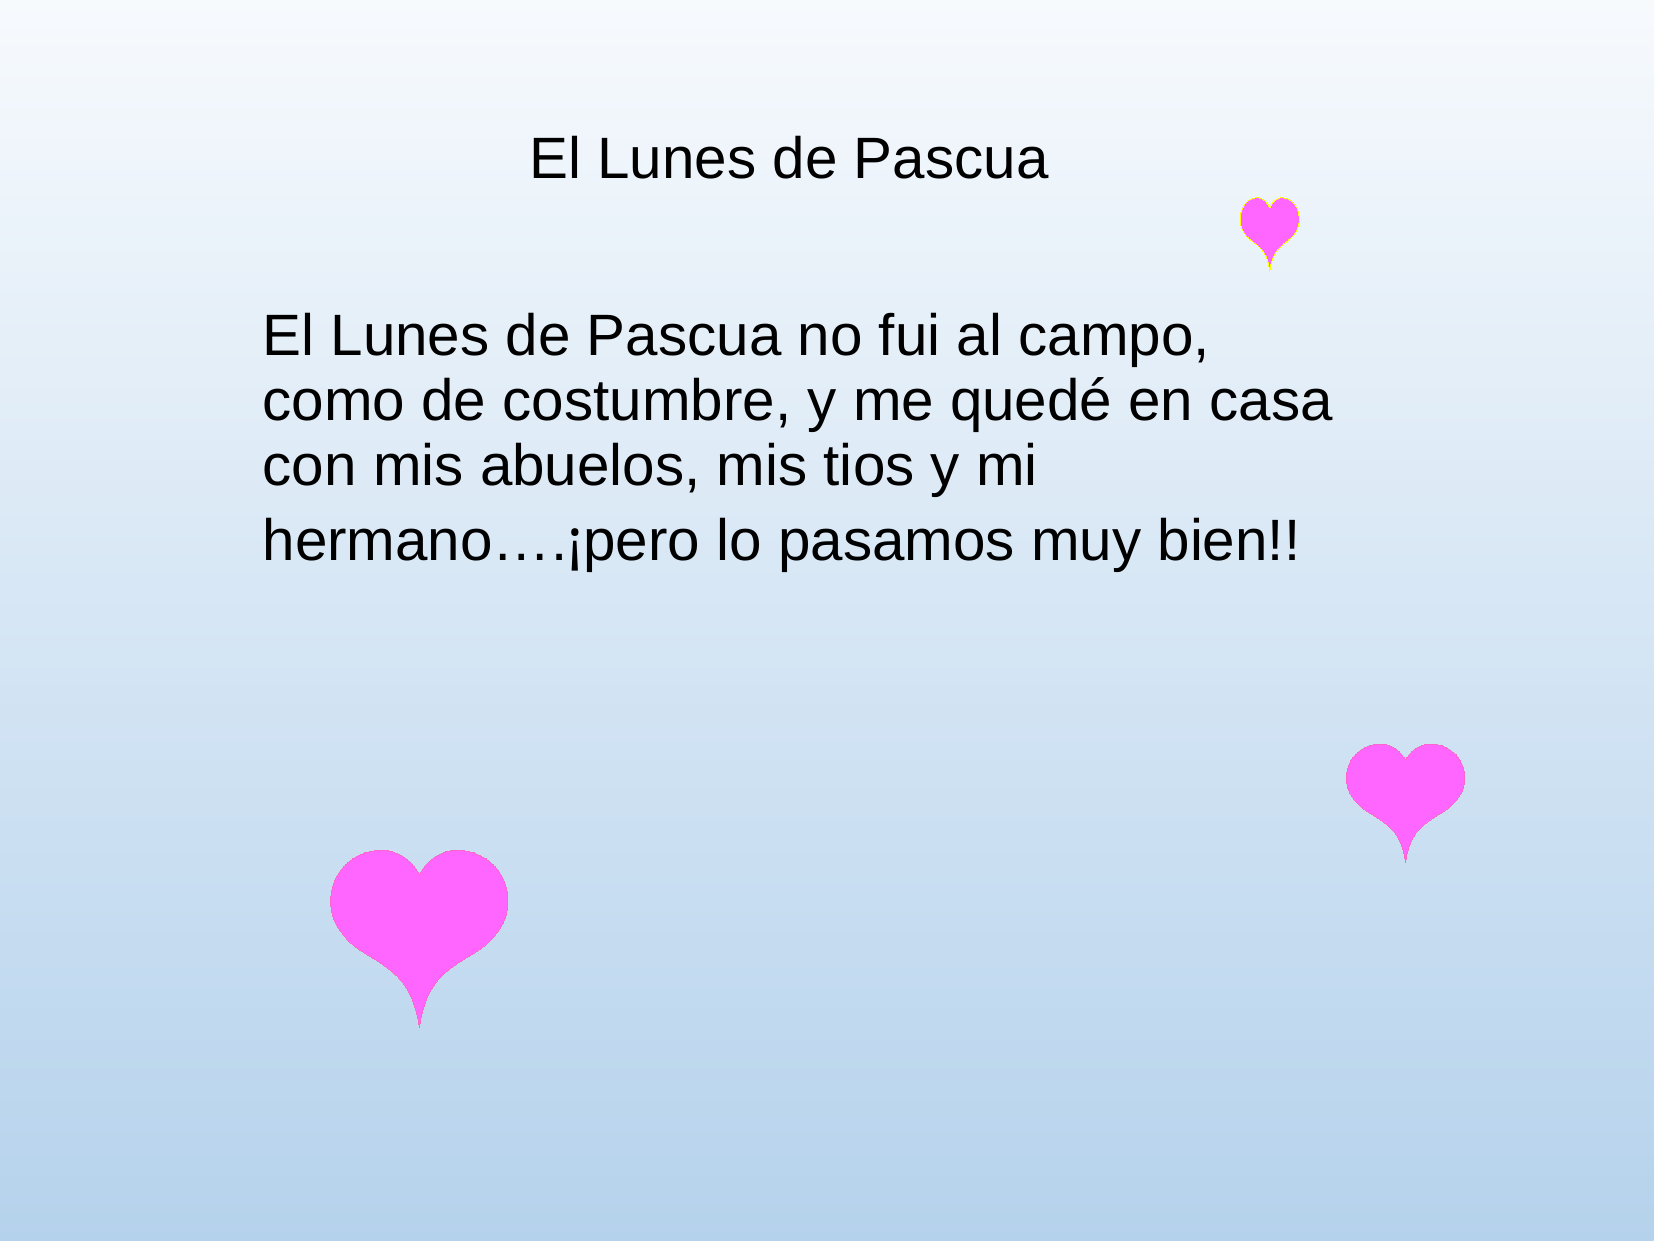

El Lunes de Pascua
El Lunes de Pascua no fui al campo, como de costumbre, y me quedé en casa con mis abuelos, mis tios y mi hermano….¡pero lo pasamos muy bien!!